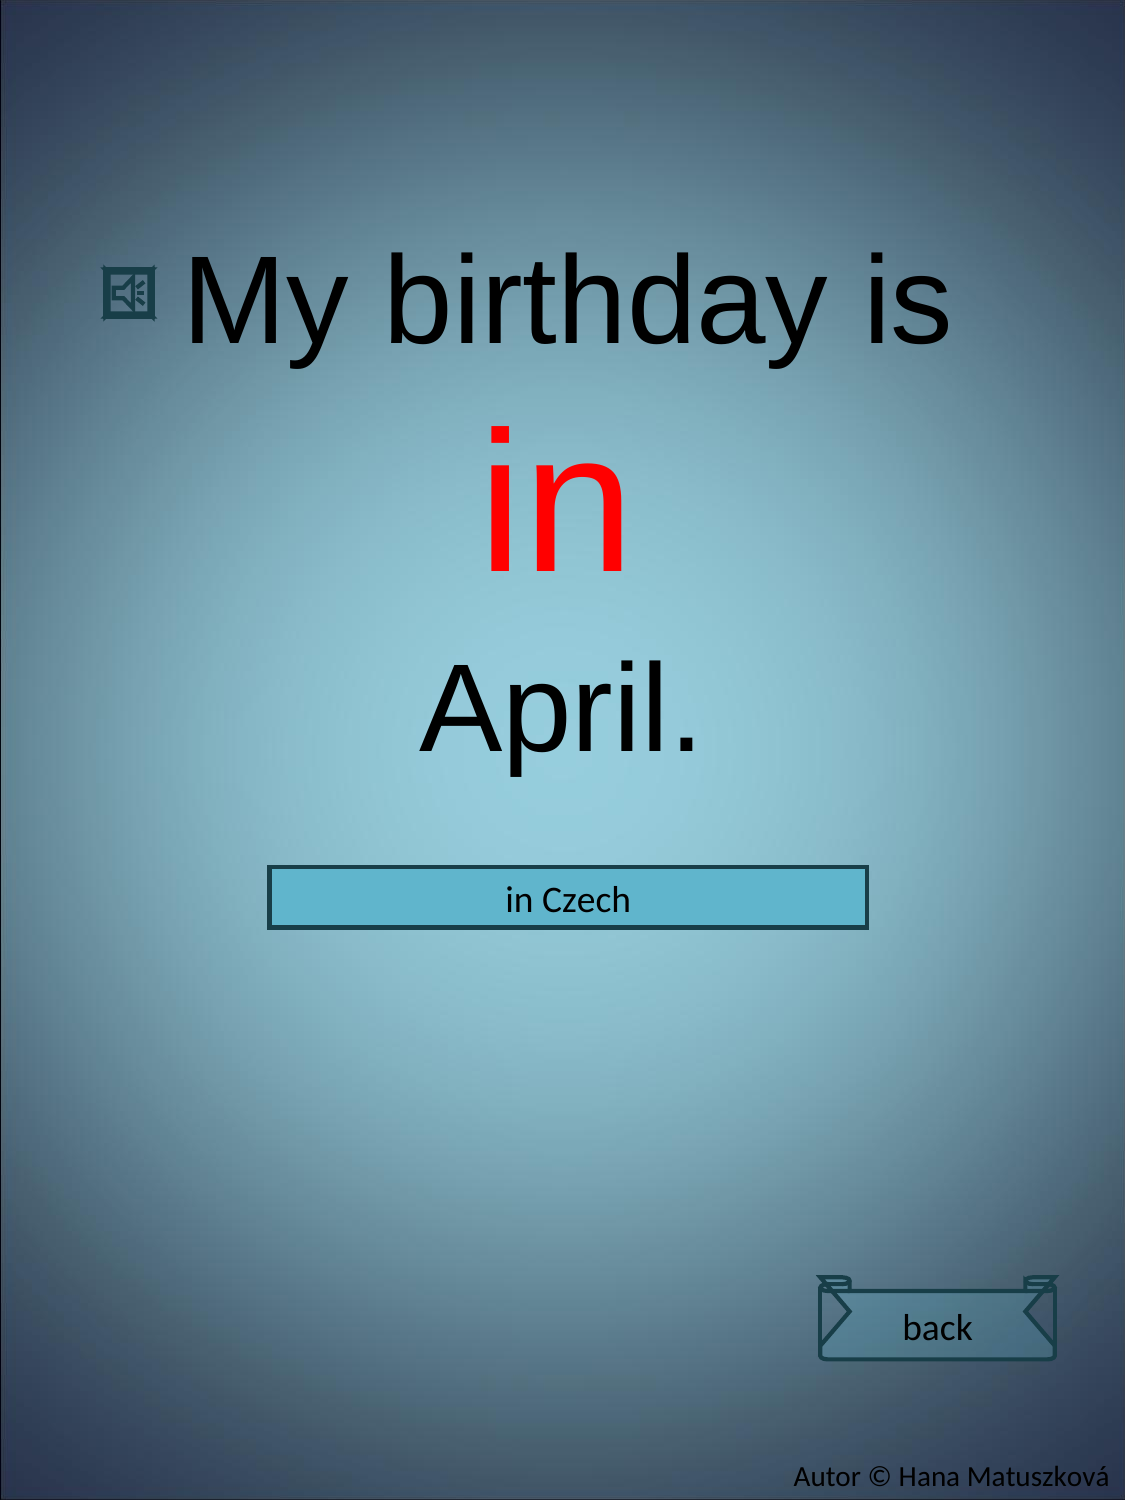

My birthday is
in
April.
Mám narozeniny v dubnu.
in Czech
back
Autor © Hana Matuszková